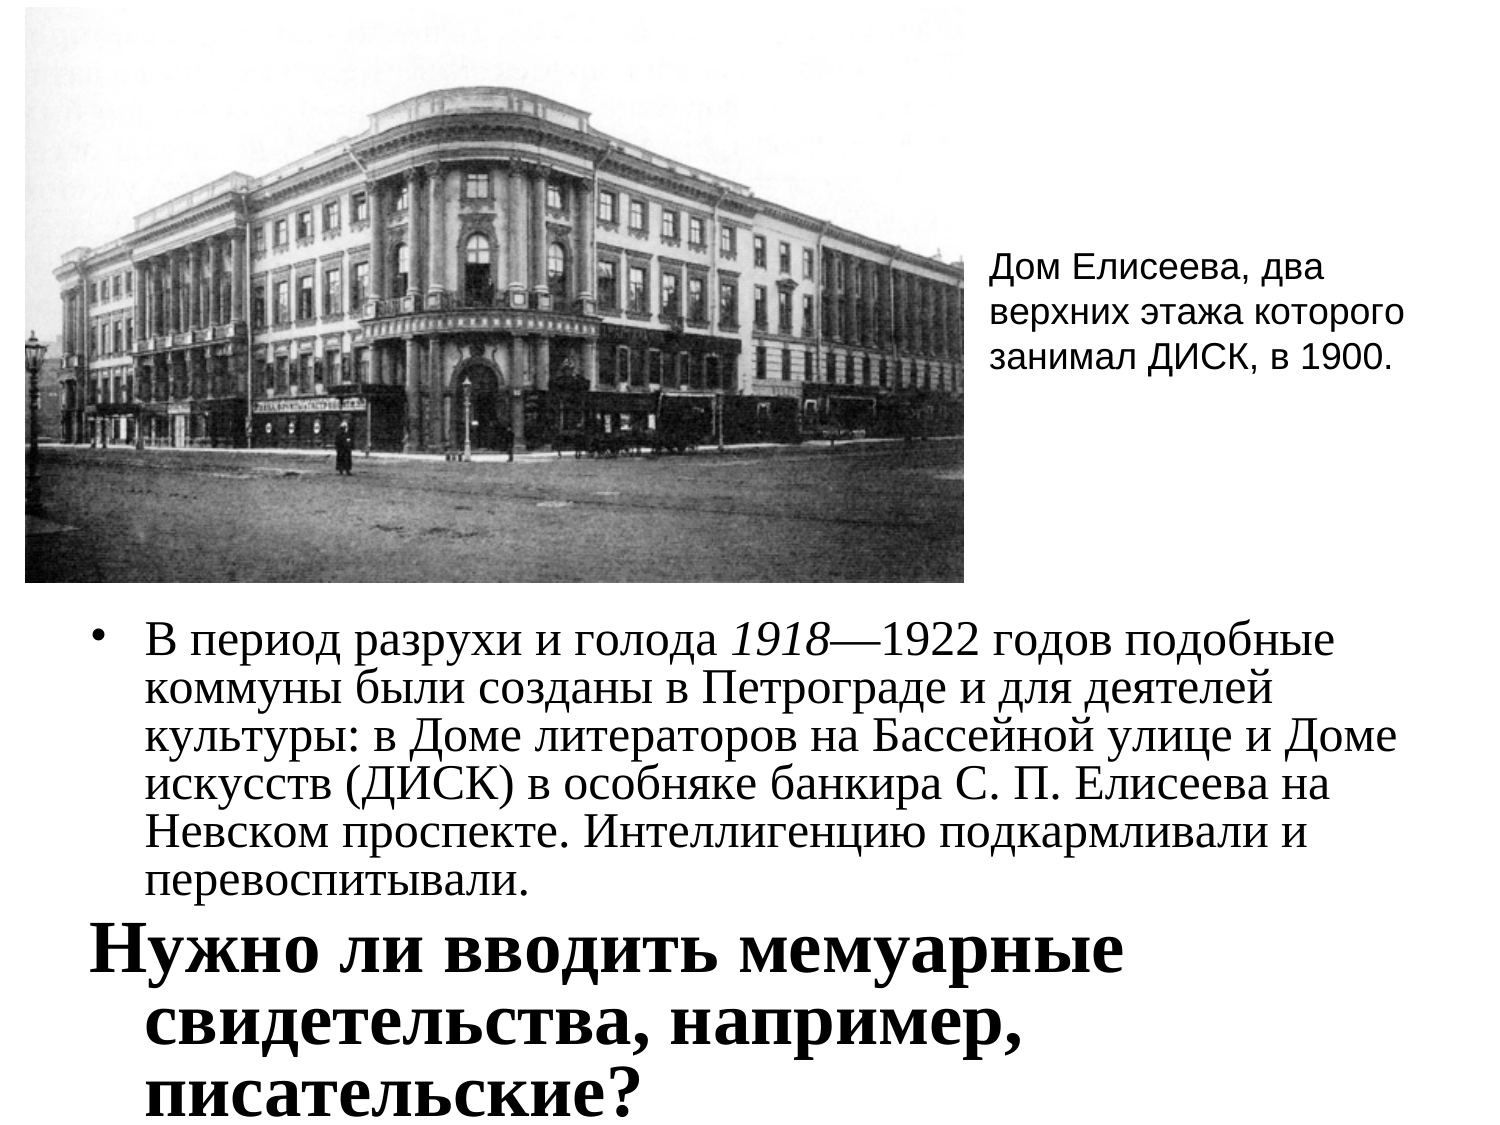

#
Дом Елисеева, два верхних этажа которого занимал ДИСК, в 1900.
В период разрухи и голода 1918—1922 годов подобные коммуны были созданы в Петрограде и для деятелей культуры: в Доме литераторов на Бассейной улице и Доме искусств (ДИСК) в особняке банкира С. П. Елисеева на Невском проспекте. Интеллигенцию подкармливали и перевоспитывали.
Нужно ли вводить мемуарные свидетельства, например, писательские?